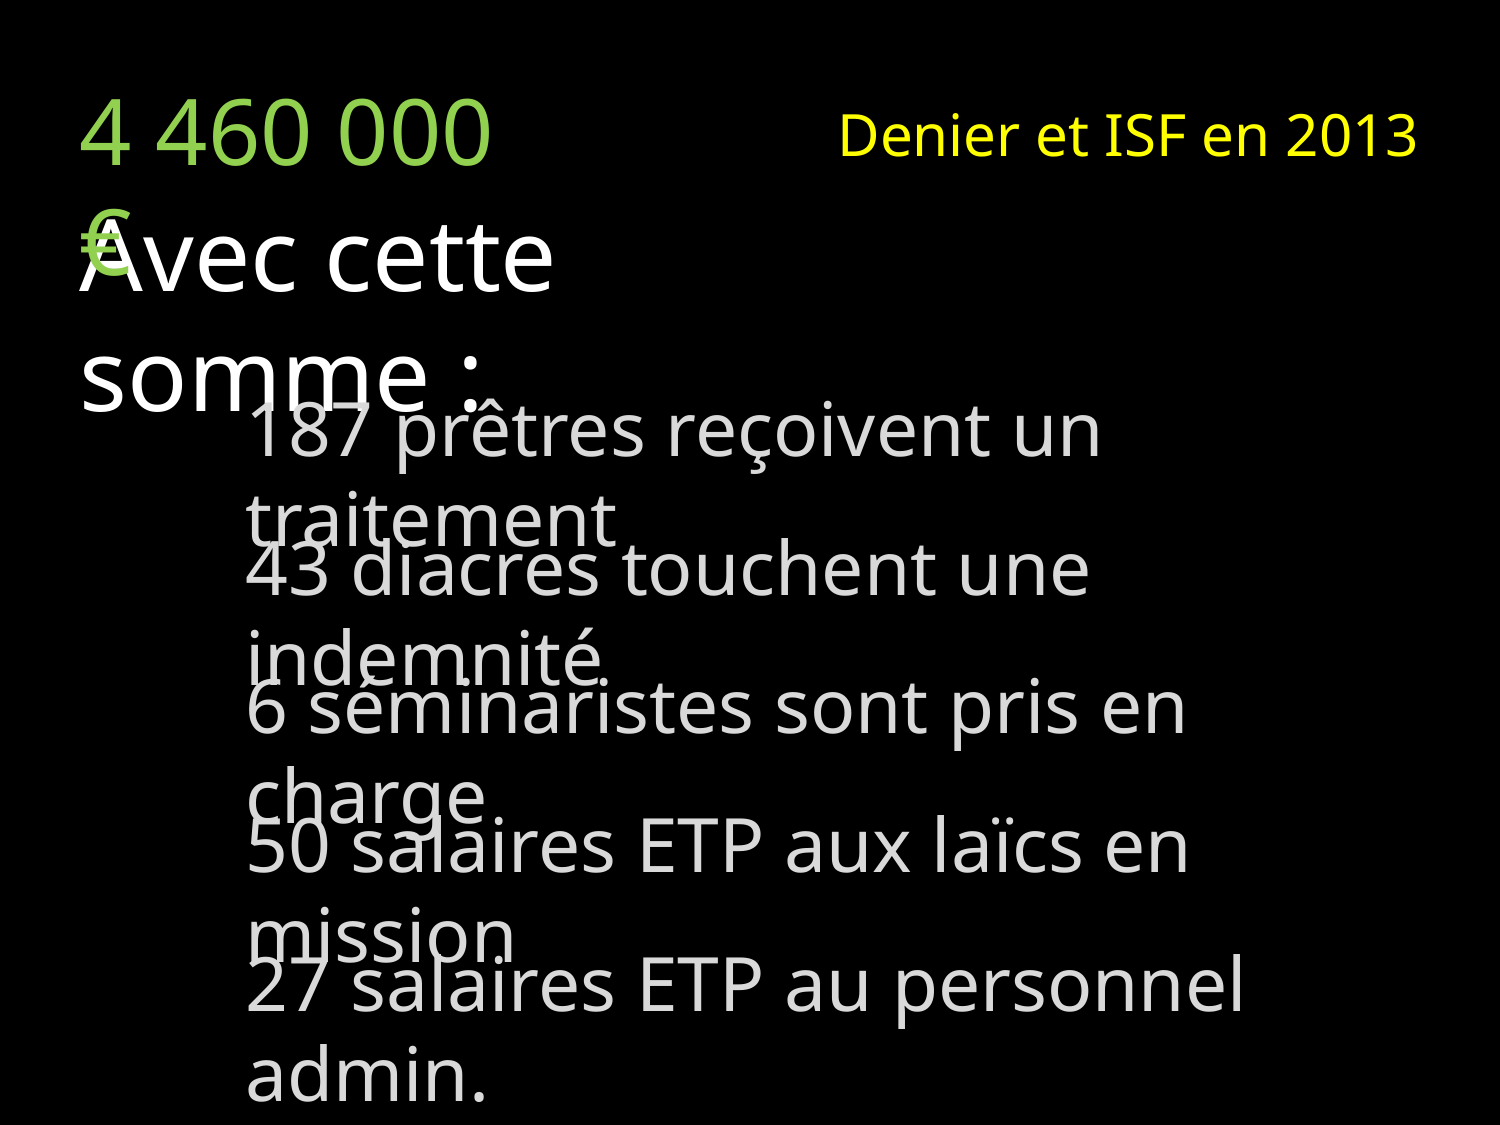

# 4 460 000 €
Denier et ISF en 2013
Avec cette somme :
187 prêtres reçoivent un traitement
43 diacres touchent une indemnité
6 séminaristes sont pris en charge
50 salaires ETP aux laïcs en mission
27 salaires ETP au personnel admin.